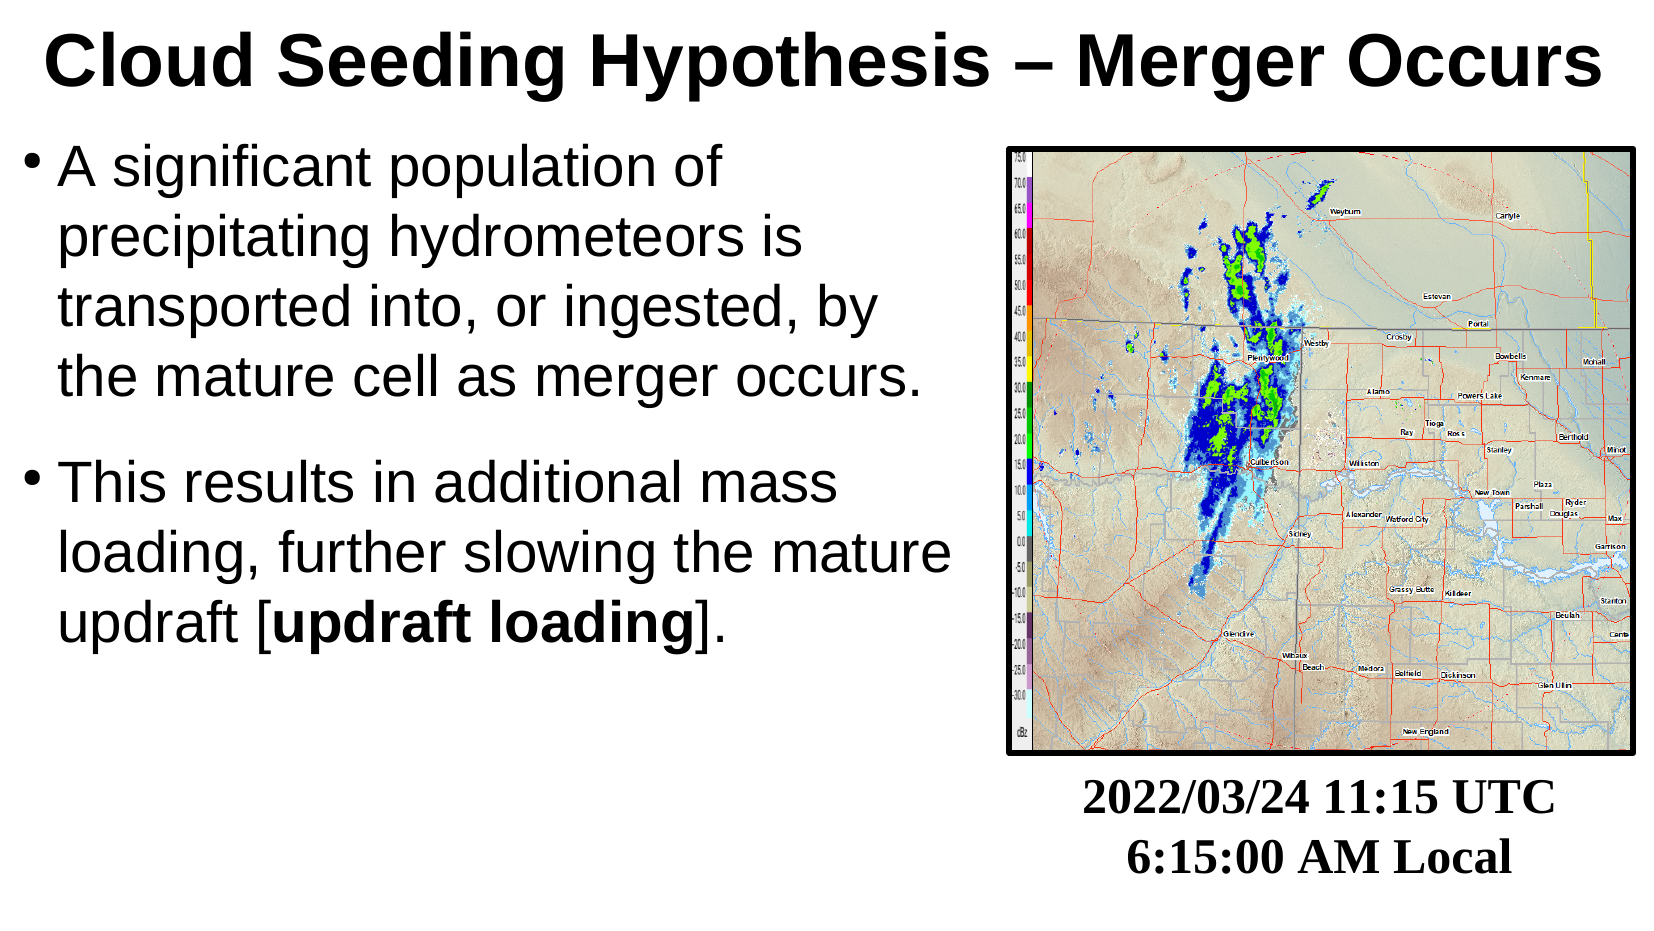

# Cloud Seeding Hypothesis – Merger Occurs
A significant population of precipitating hydrometeors is transported into, or ingested, by the mature cell as merger occurs.
This results in additional mass loading, further slowing the mature updraft [updraft loading].
2022/03/24 11:15 UTC
6:15:00 AM Local